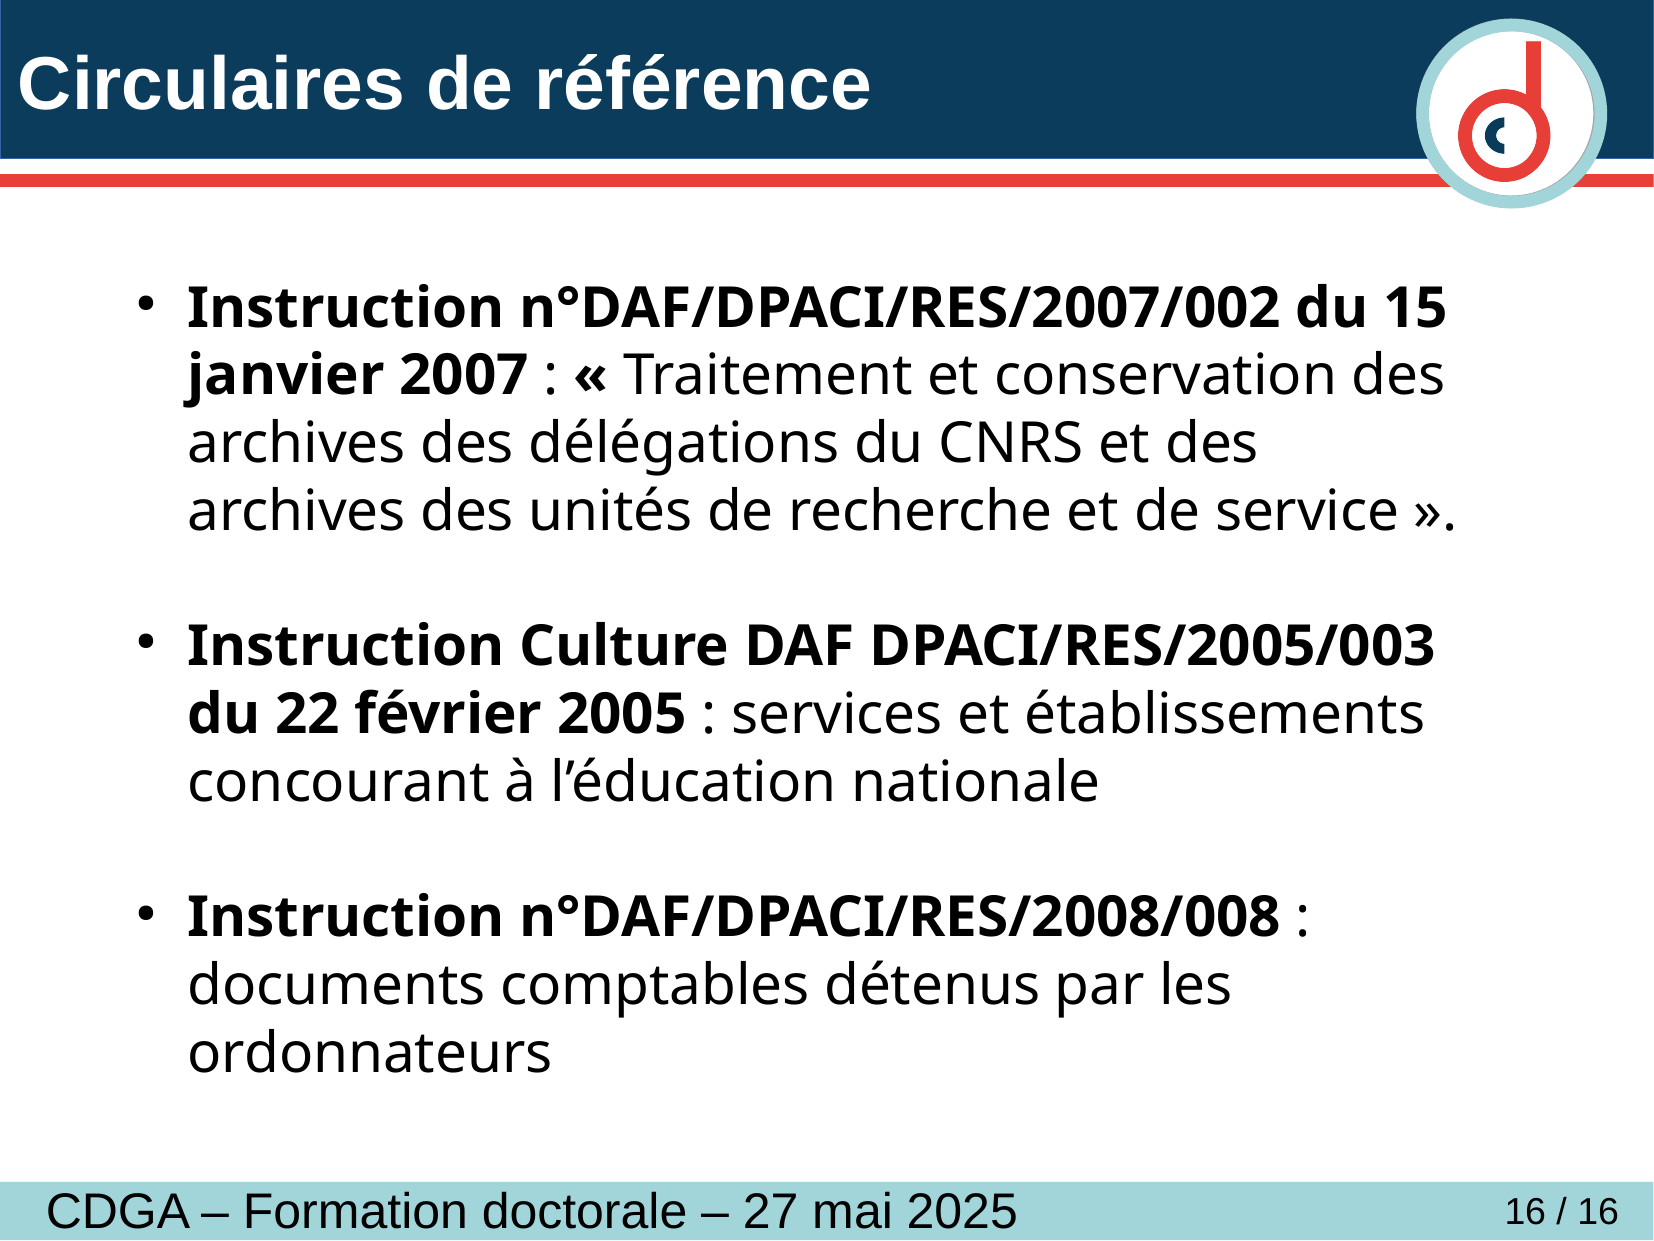

# Circulaires de référence
Instruction n°DAF/DPACI/RES/2007/002 du 15 janvier 2007 : « Traitement et conservation des archives des délégations du CNRS et des archives des unités de recherche et de service ».
Instruction Culture DAF DPACI/RES/2005/003 du 22 février 2005 : services et établissements concourant à l’éducation nationale
Instruction n°DAF/DPACI/RES/2008/008 : documents comptables détenus par les ordonnateurs